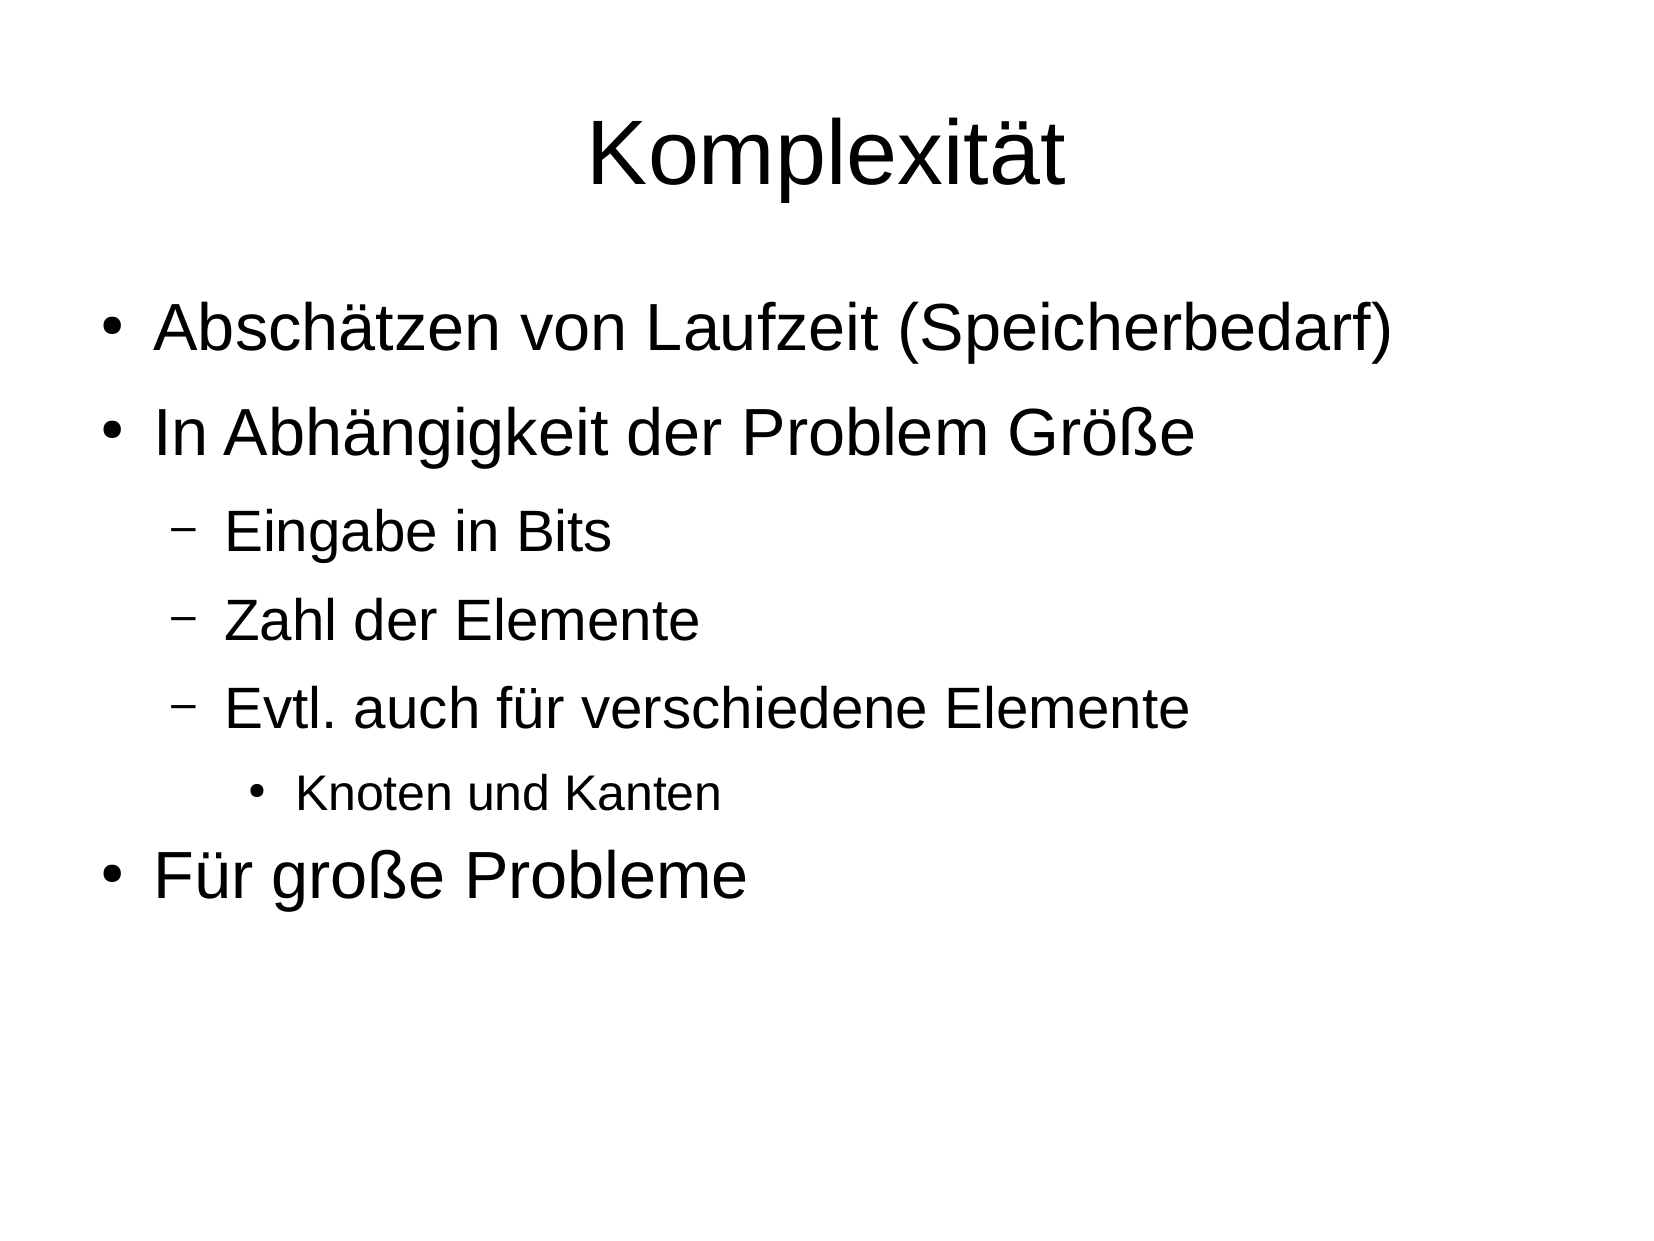

# Komplexität
Abschätzen von Laufzeit (Speicherbedarf)
In Abhängigkeit der Problem Größe
Eingabe in Bits
Zahl der Elemente
Evtl. auch für verschiedene Elemente
Knoten und Kanten
Für große Probleme